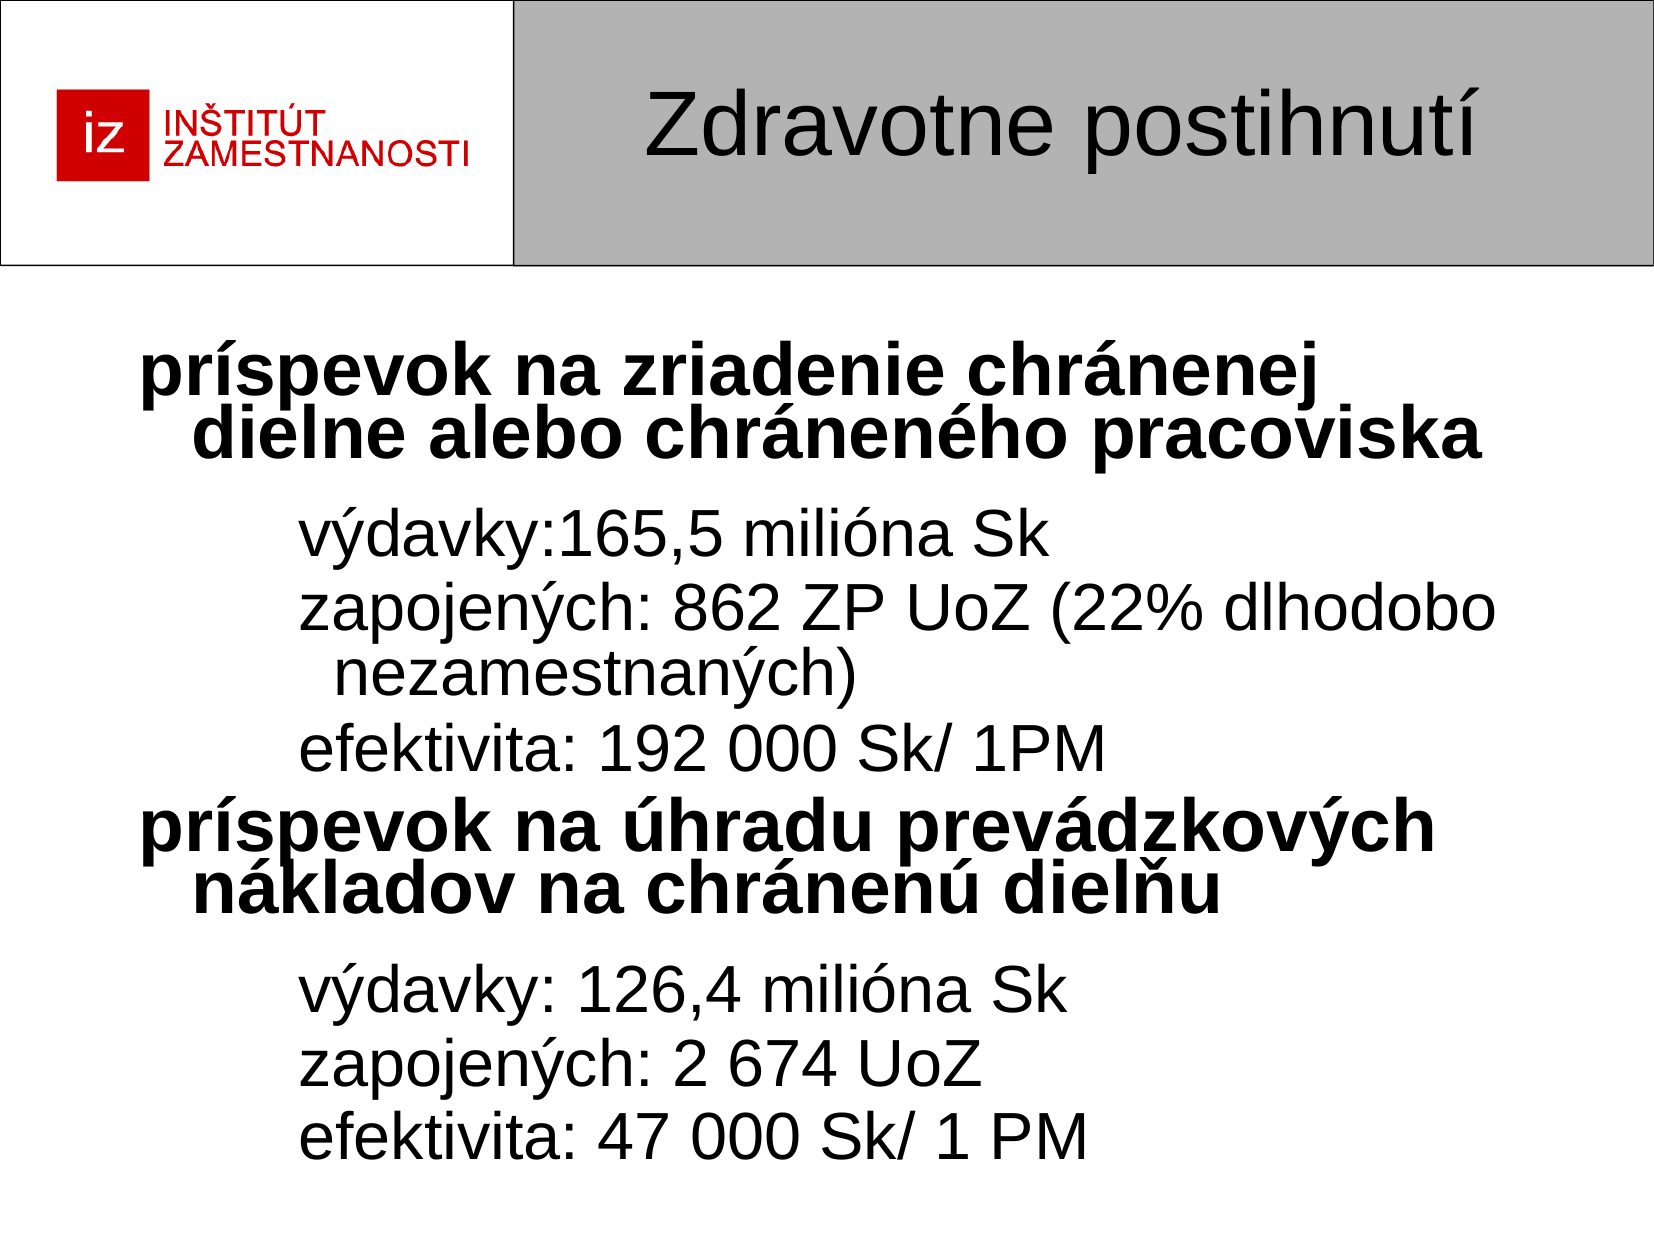

# Zdravotne postihnutí
príspevok na zriadenie chránenej dielne alebo chráneného pracoviska
výdavky:165,5 milióna Sk
zapojených: 862 ZP UoZ (22% dlhodobo nezamestnaných)‏
efektivita: 192 000 Sk/ 1PM
príspevok na úhradu prevádzkových nákladov na chránenú dielňu
výdavky: 126,4 milióna Sk
zapojených: 2 674 UoZ
efektivita: 47 000 Sk/ 1 PM